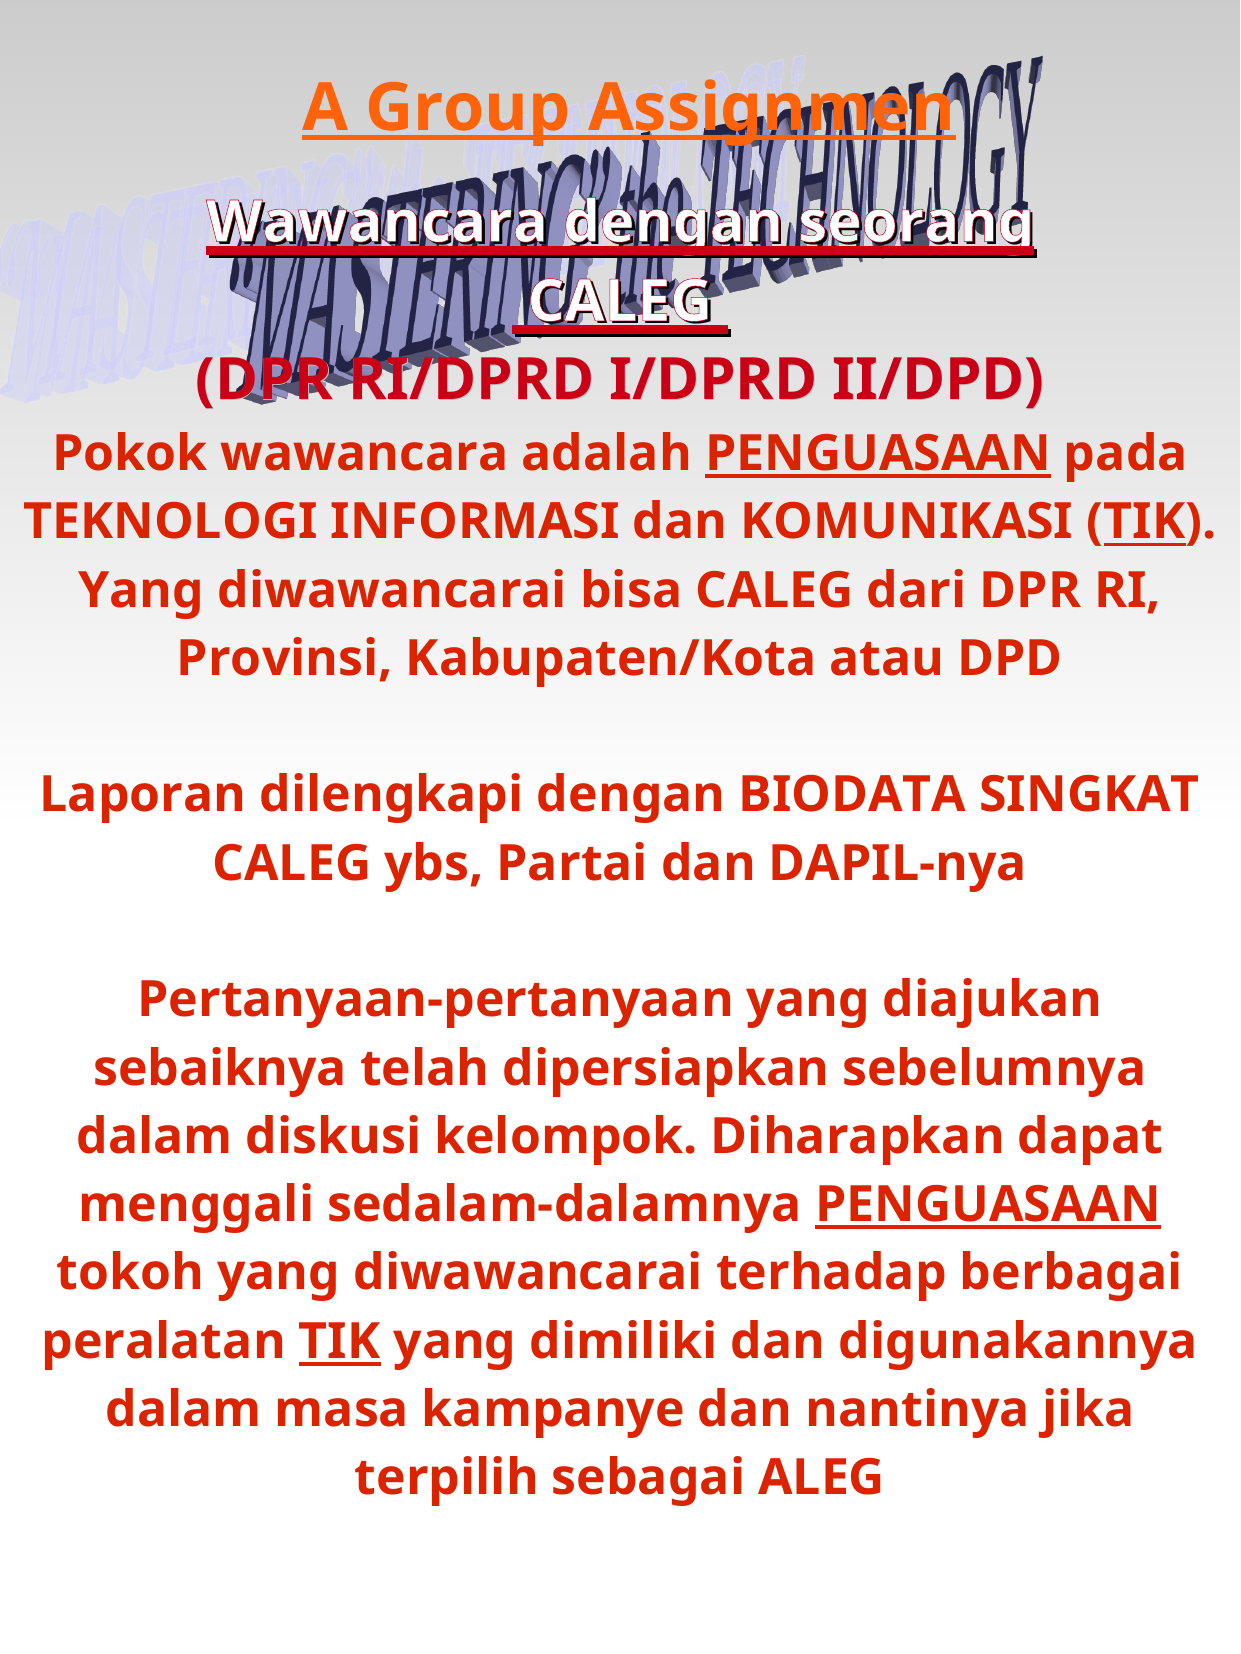

“MASTERING” the TECHNOLOGY
# A Group Assignmen
Wawancara dengan seorang
 CALEG
(DPR RI/DPRD I/DPRD II/DPD)
Pokok wawancara adalah PENGUASAAN pada TEKNOLOGI INFORMASI dan KOMUNIKASI (TIK). Yang diwawancarai bisa CALEG dari DPR RI, Provinsi, Kabupaten/Kota atau DPD
Laporan dilengkapi dengan BIODATA SINGKAT CALEG ybs, Partai dan DAPIL-nya
Pertanyaan-pertanyaan yang diajukan sebaiknya telah dipersiapkan sebelumnya dalam diskusi kelompok. Diharapkan dapat menggali sedalam-dalamnya PENGUASAAN tokoh yang diwawancarai terhadap berbagai peralatan TIK yang dimiliki dan digunakannya dalam masa kampanye dan nantinya jika terpilih sebagai ALEG